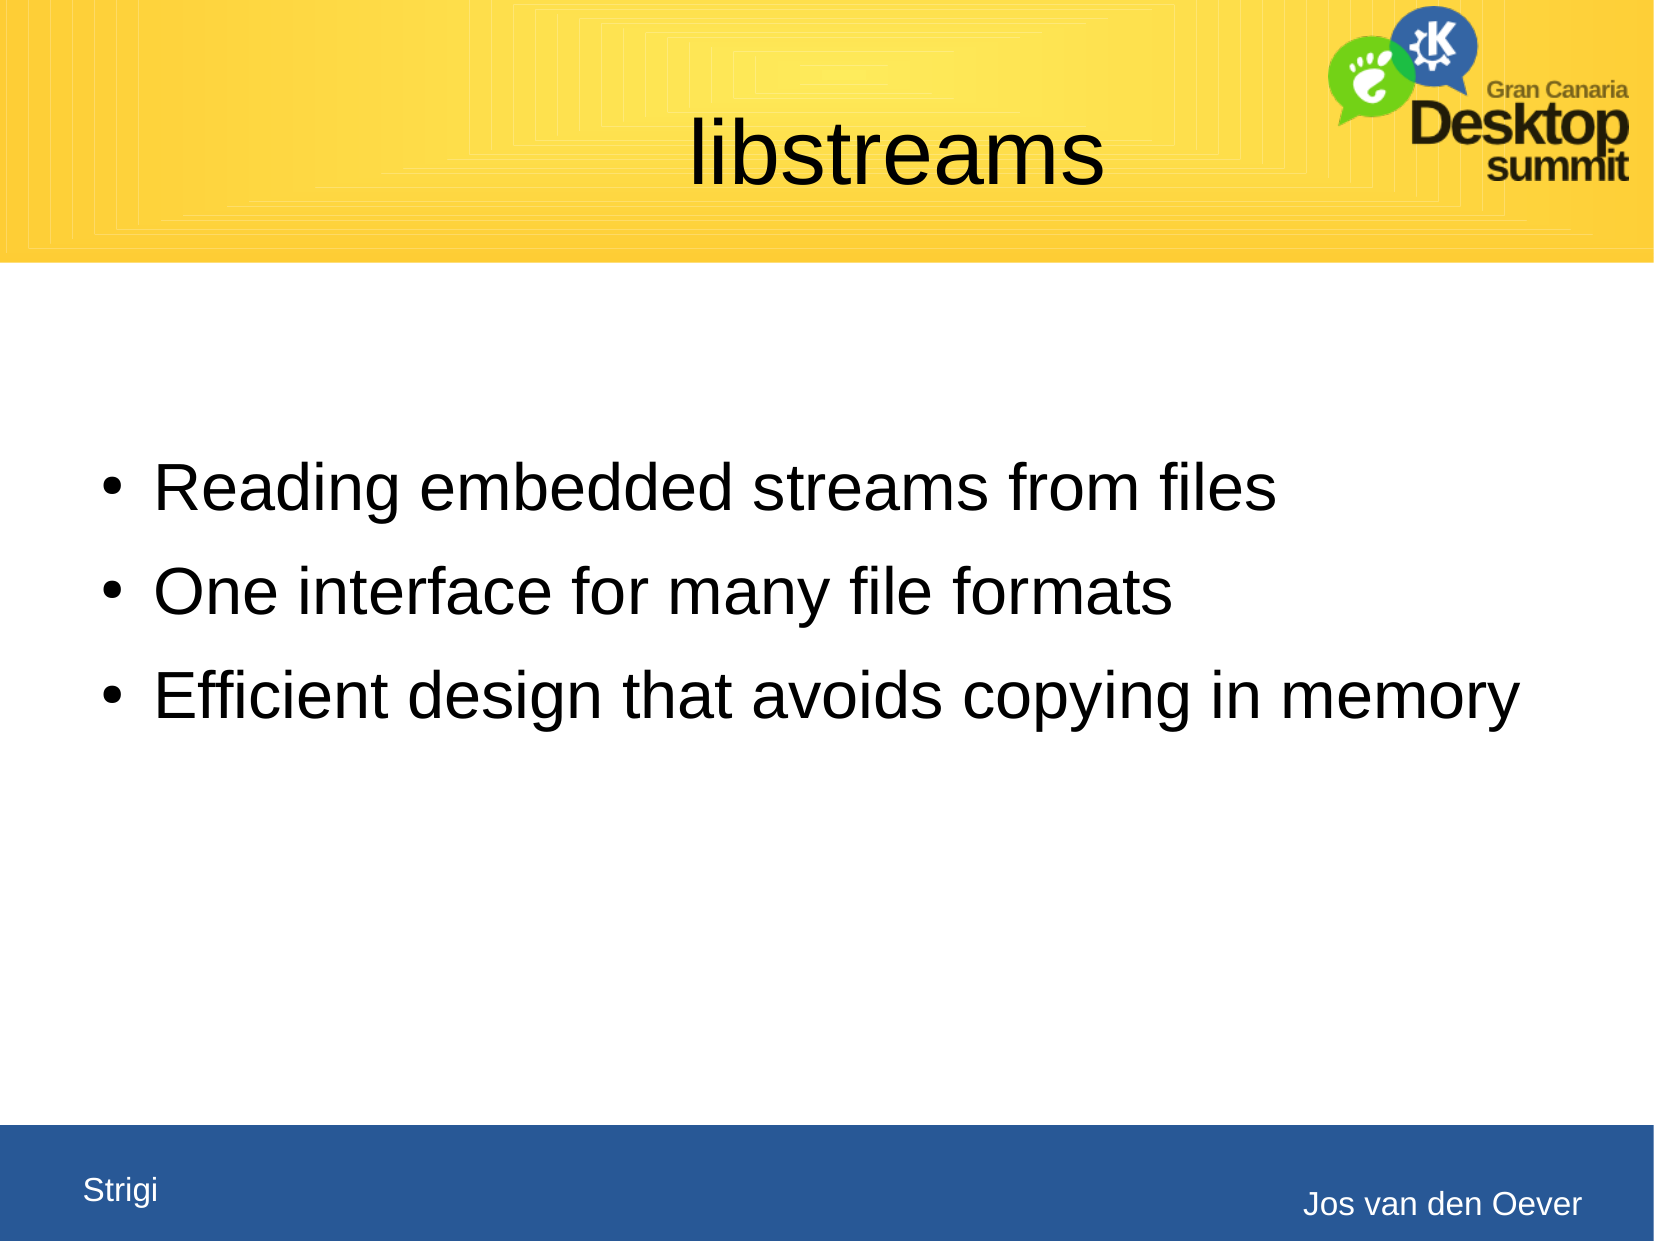

# libstreams
Reading embedded streams from files
One interface for many file formats
Efficient design that avoids copying in memory